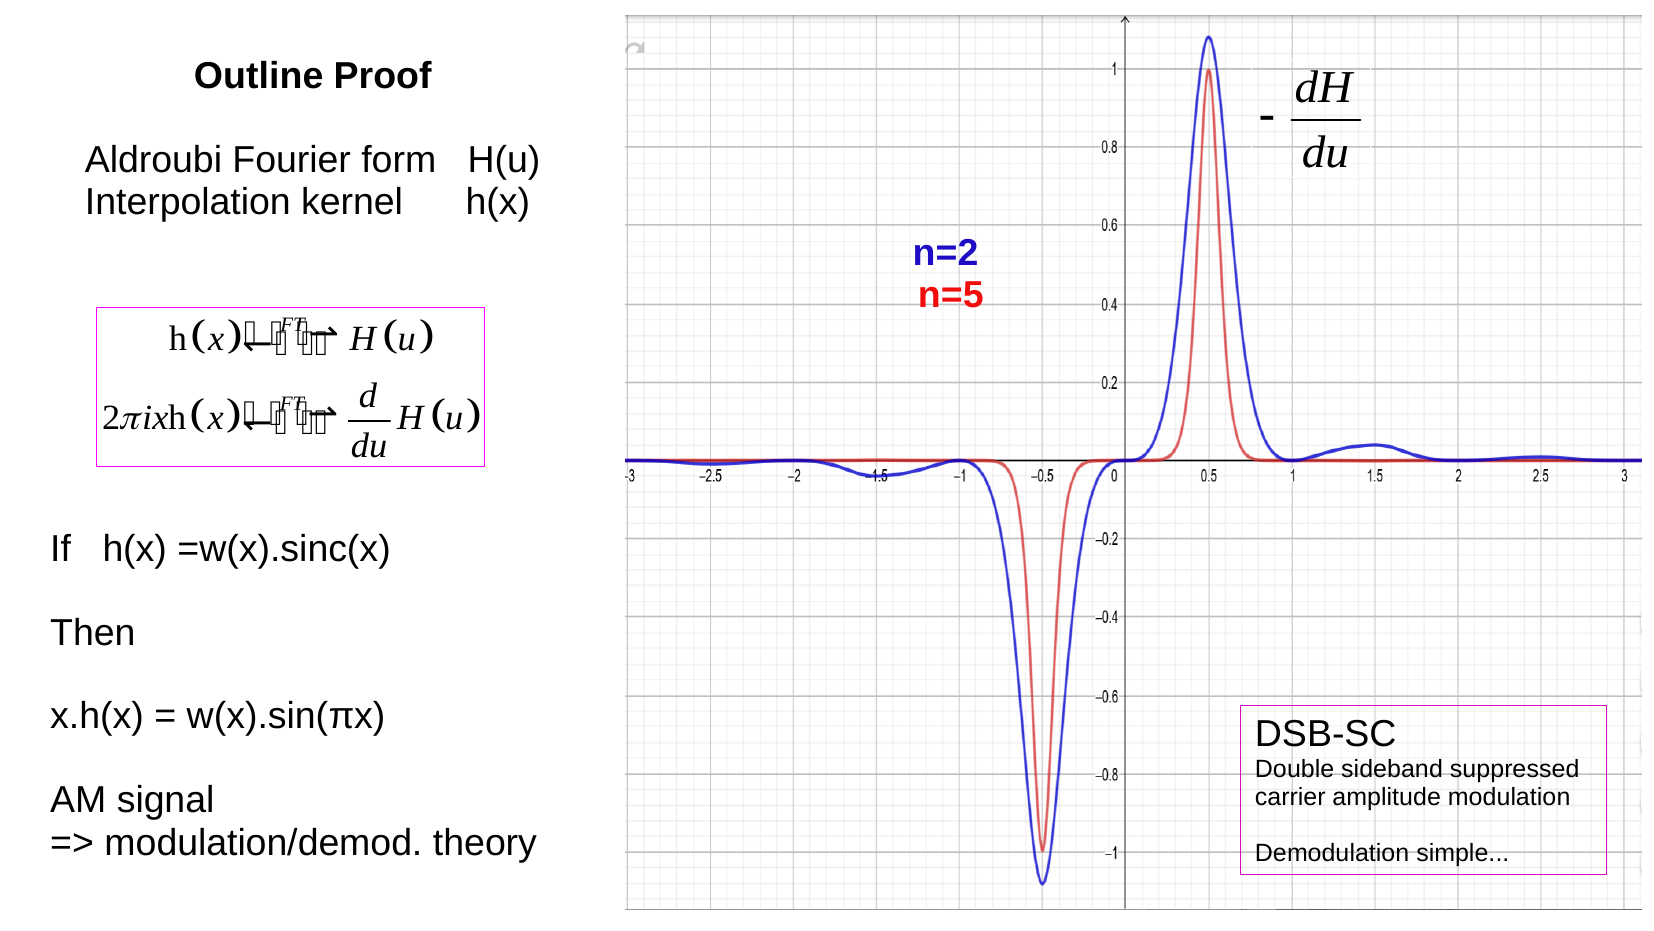

Outline Proof
Aldroubi Fourier form H(u)
Interpolation kernel h(x)
n=2
n=5
If h(x) =w(x).sinc(x)
Then
x.h(x) = w(x).sin(πx)
AM signal
=> modulation/demod. theory
DSB-SC
Double sideband suppressed carrier amplitude modulation
Demodulation simple...
24